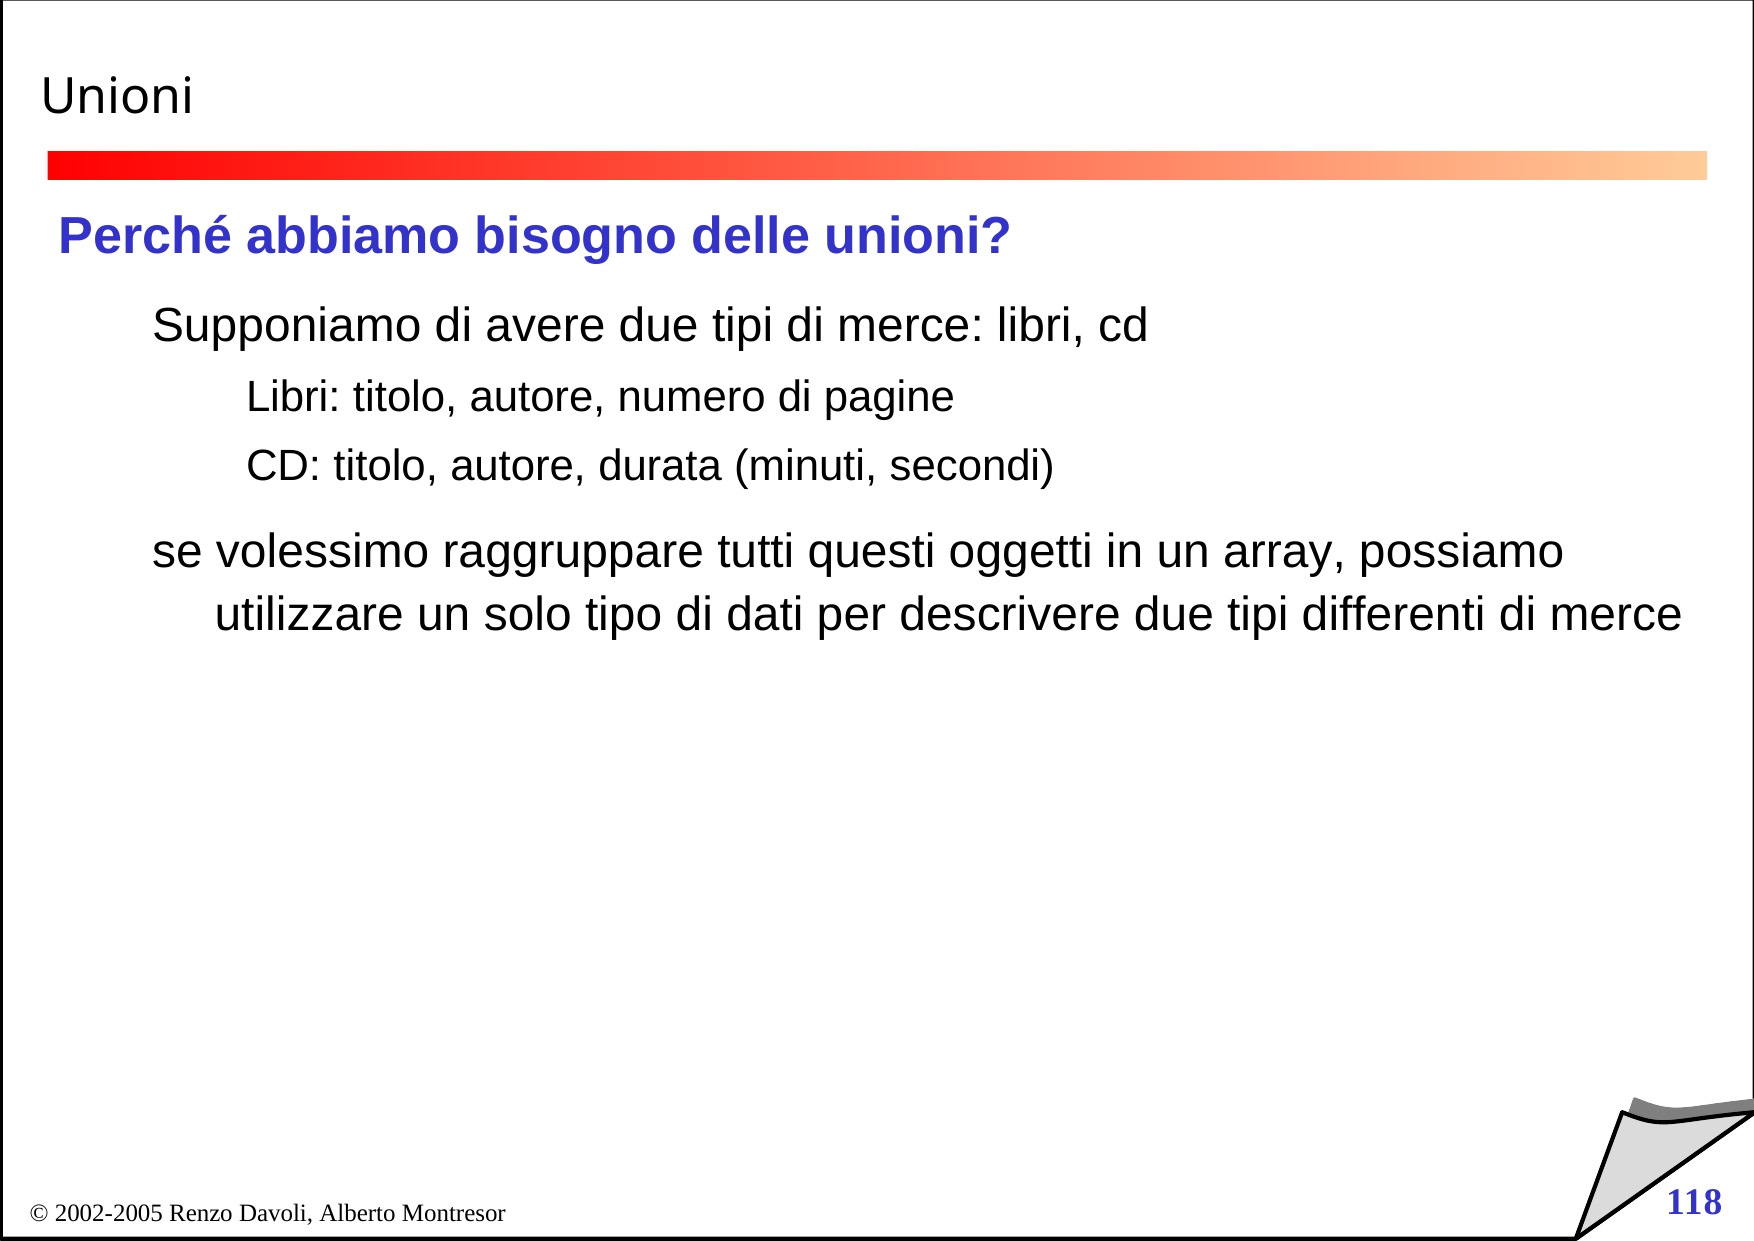

# Unioni
Perché abbiamo bisogno delle unioni?
Supponiamo di avere due tipi di merce: libri, cd
Libri: titolo, autore, numero di pagine
CD: titolo, autore, durata (minuti, secondi)
se volessimo raggruppare tutti questi oggetti in un array, possiamo utilizzare un solo tipo di dati per descrivere due tipi differenti di merce